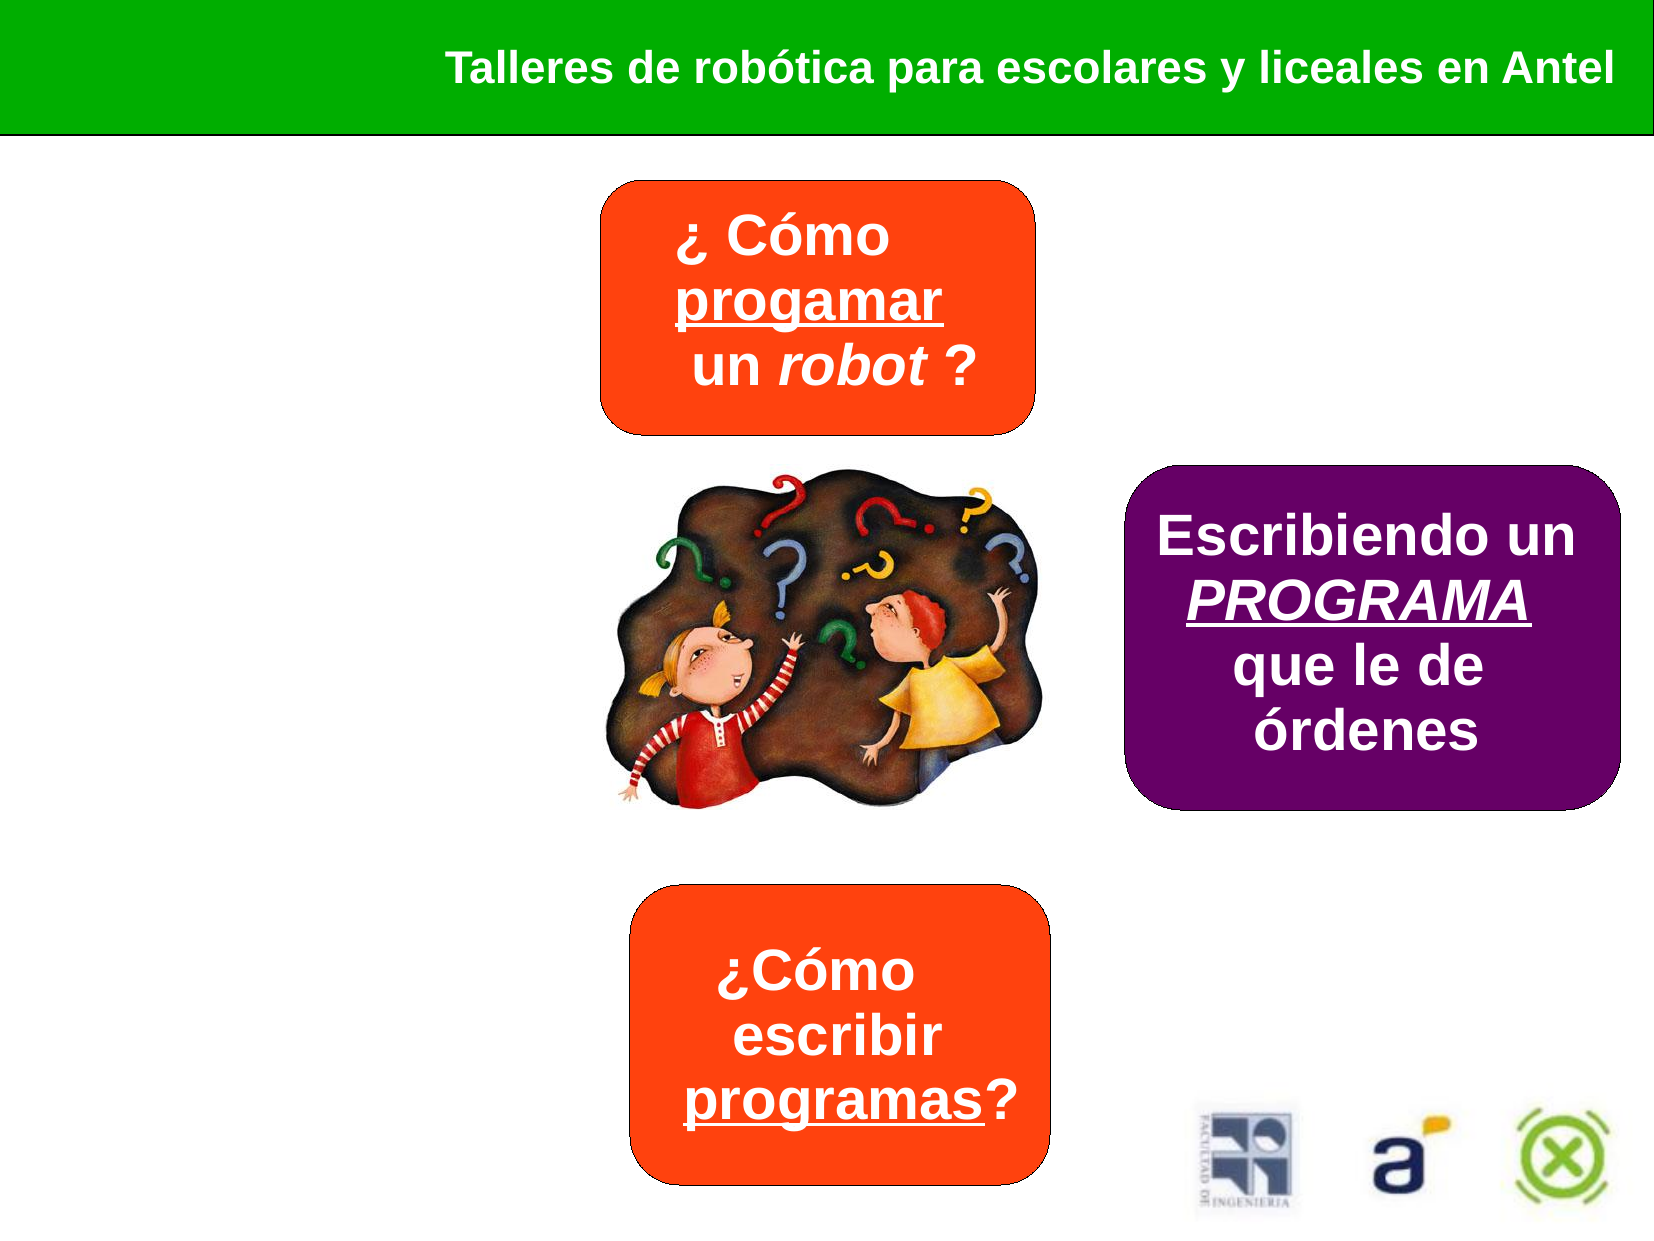

Talleres de robótica para escolares y liceales en Antel
¿ Cómo
progamar
 un robot ?
Escribiendo un
PROGRAMA
que le de
órdenes
COMPORTAMIENTO
 ¿Cómo
 escribir
 programas?